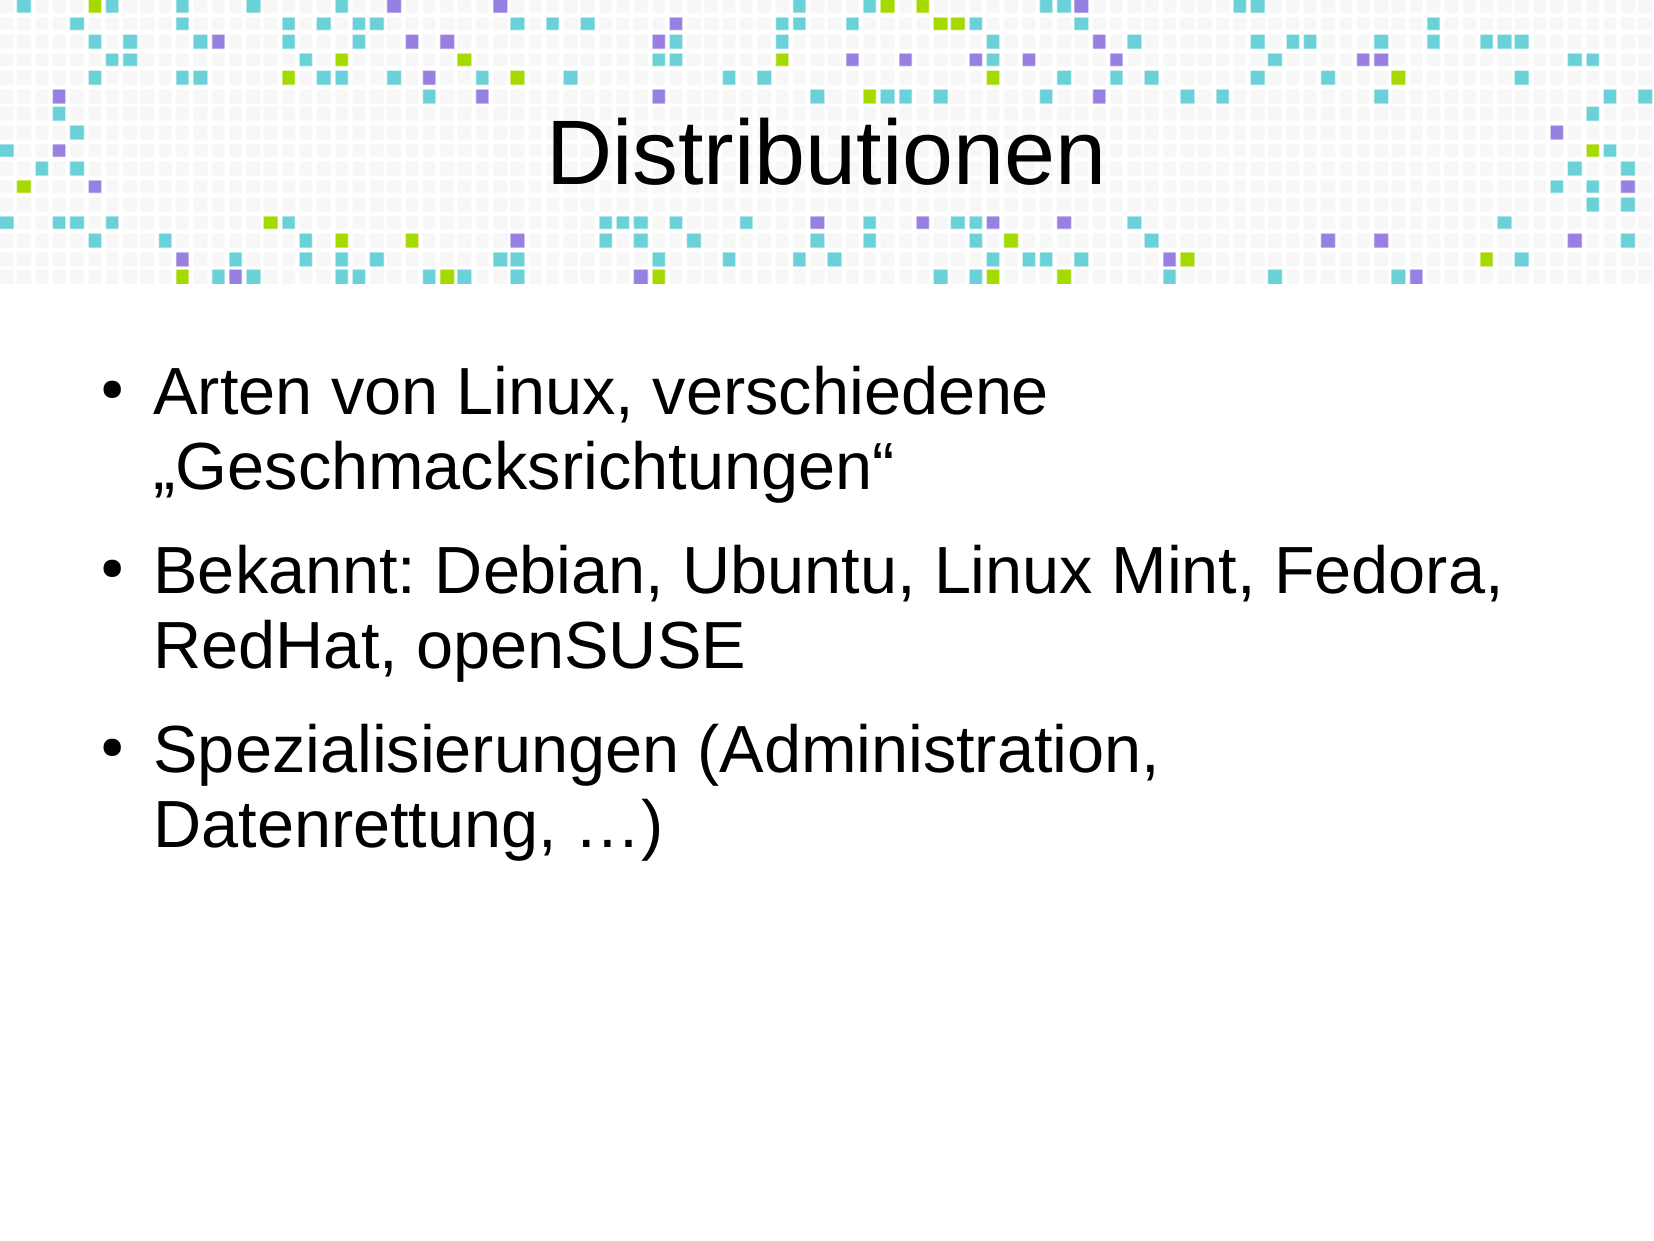

# Distributionen
Arten von Linux, verschiedene „Geschmacksrichtungen“
Bekannt: Debian, Ubuntu, Linux Mint, Fedora, RedHat, openSUSE
Spezialisierungen (Administration, Datenrettung, …)